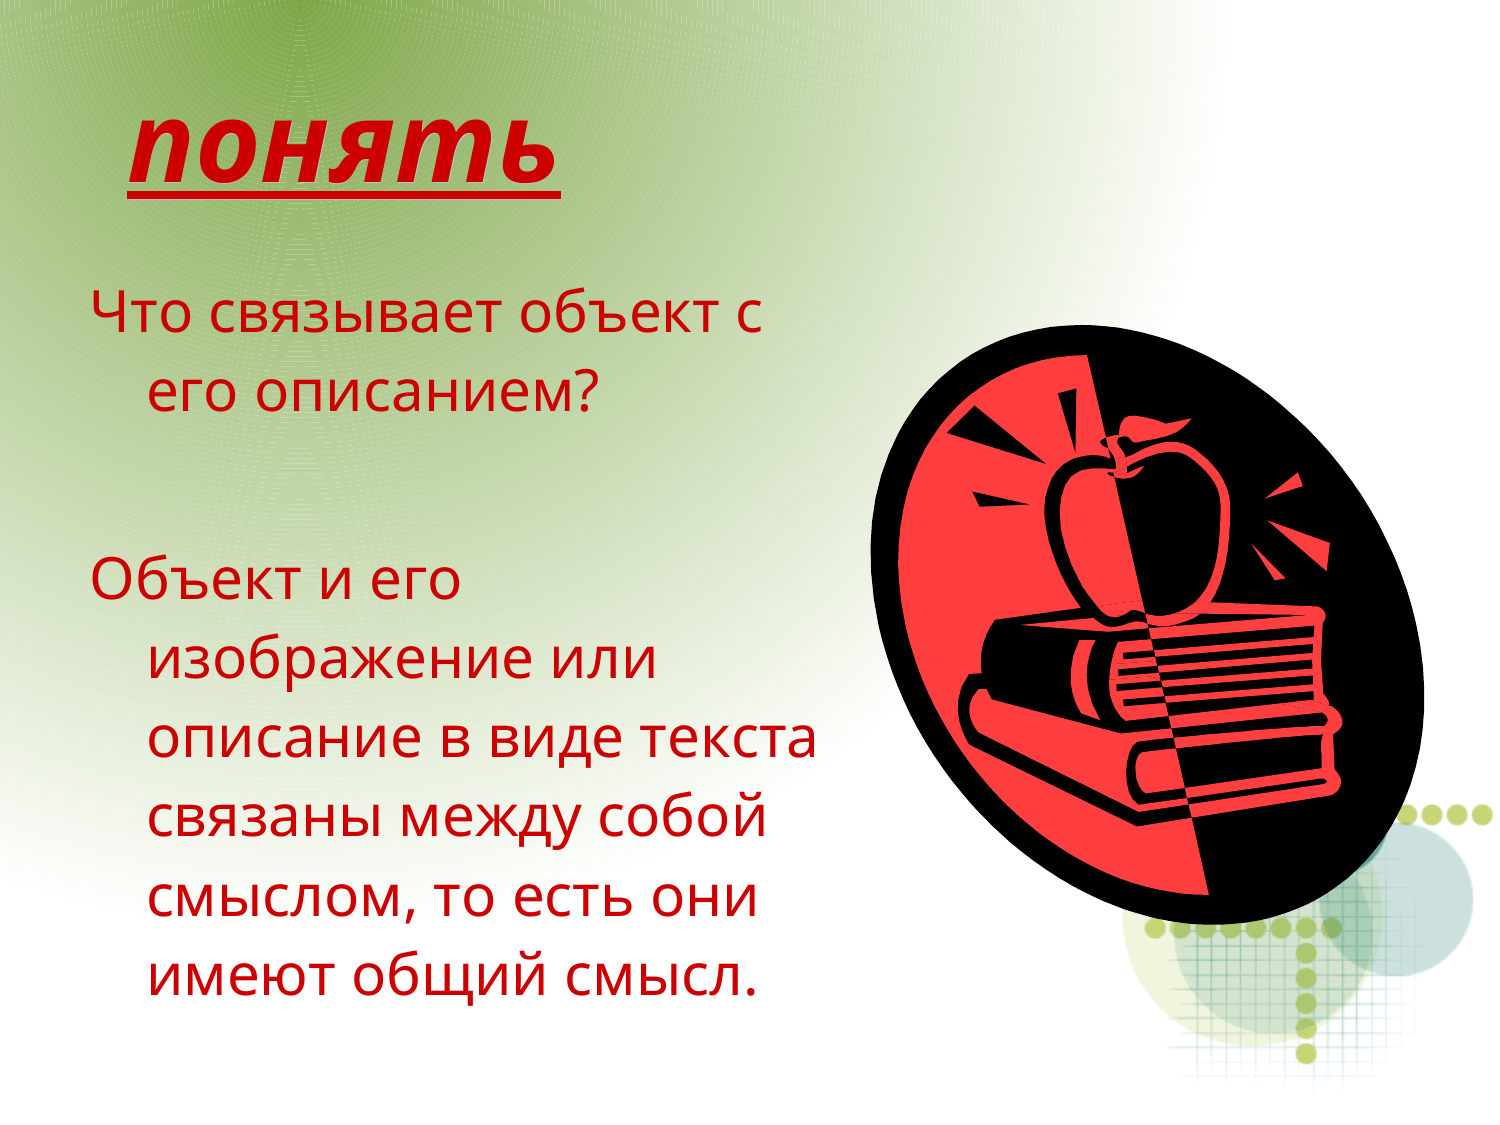

# понять
Что связывает объект с его описанием?
Объект и его изображение или описание в виде текста связаны между собой смыслом, то есть они имеют общий смысл.